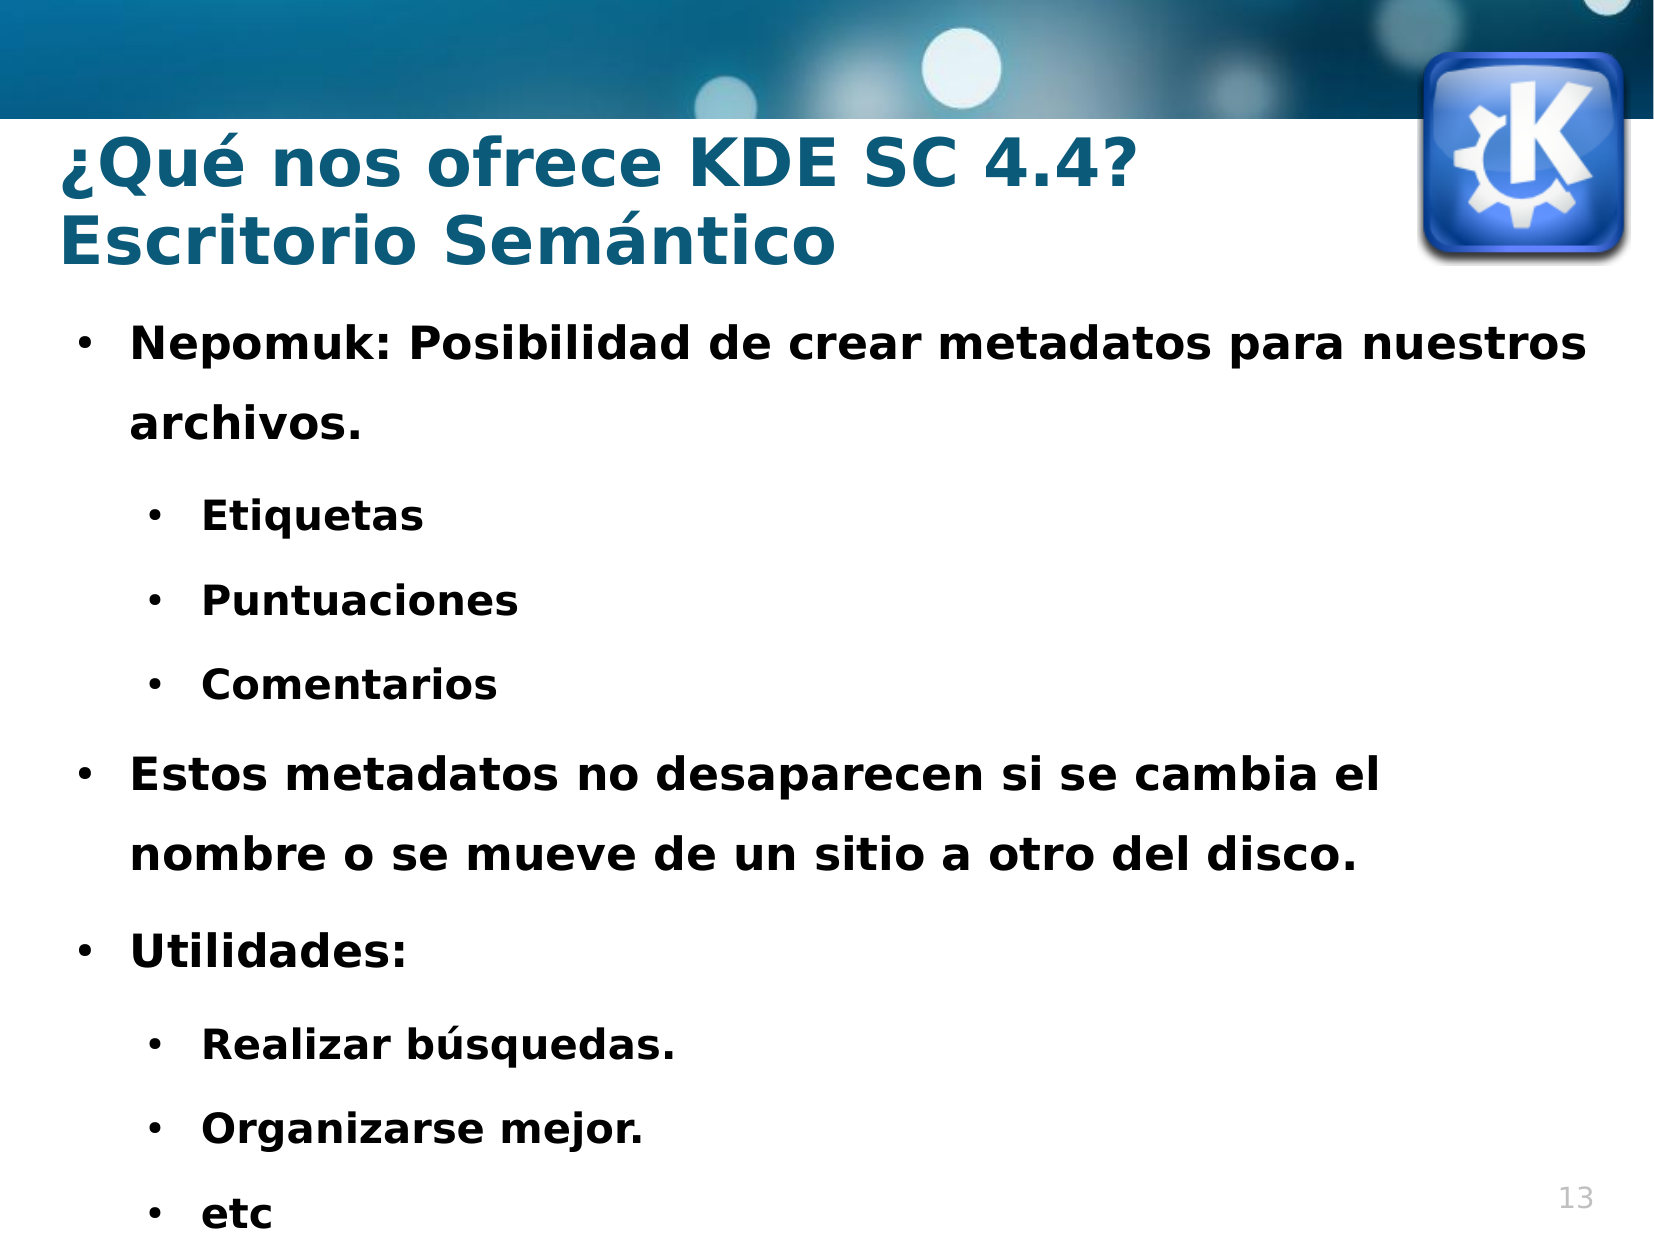

# ¿Qué nos ofrece KDE SC 4.4? Escritorio Semántico
Nepomuk: Posibilidad de crear metadatos para nuestros archivos.
Etiquetas
Puntuaciones
Comentarios
Estos metadatos no desaparecen si se cambia el nombre o se mueve de un sitio a otro del disco.
Utilidades:
Realizar búsquedas.
Organizarse mejor.
etc
13